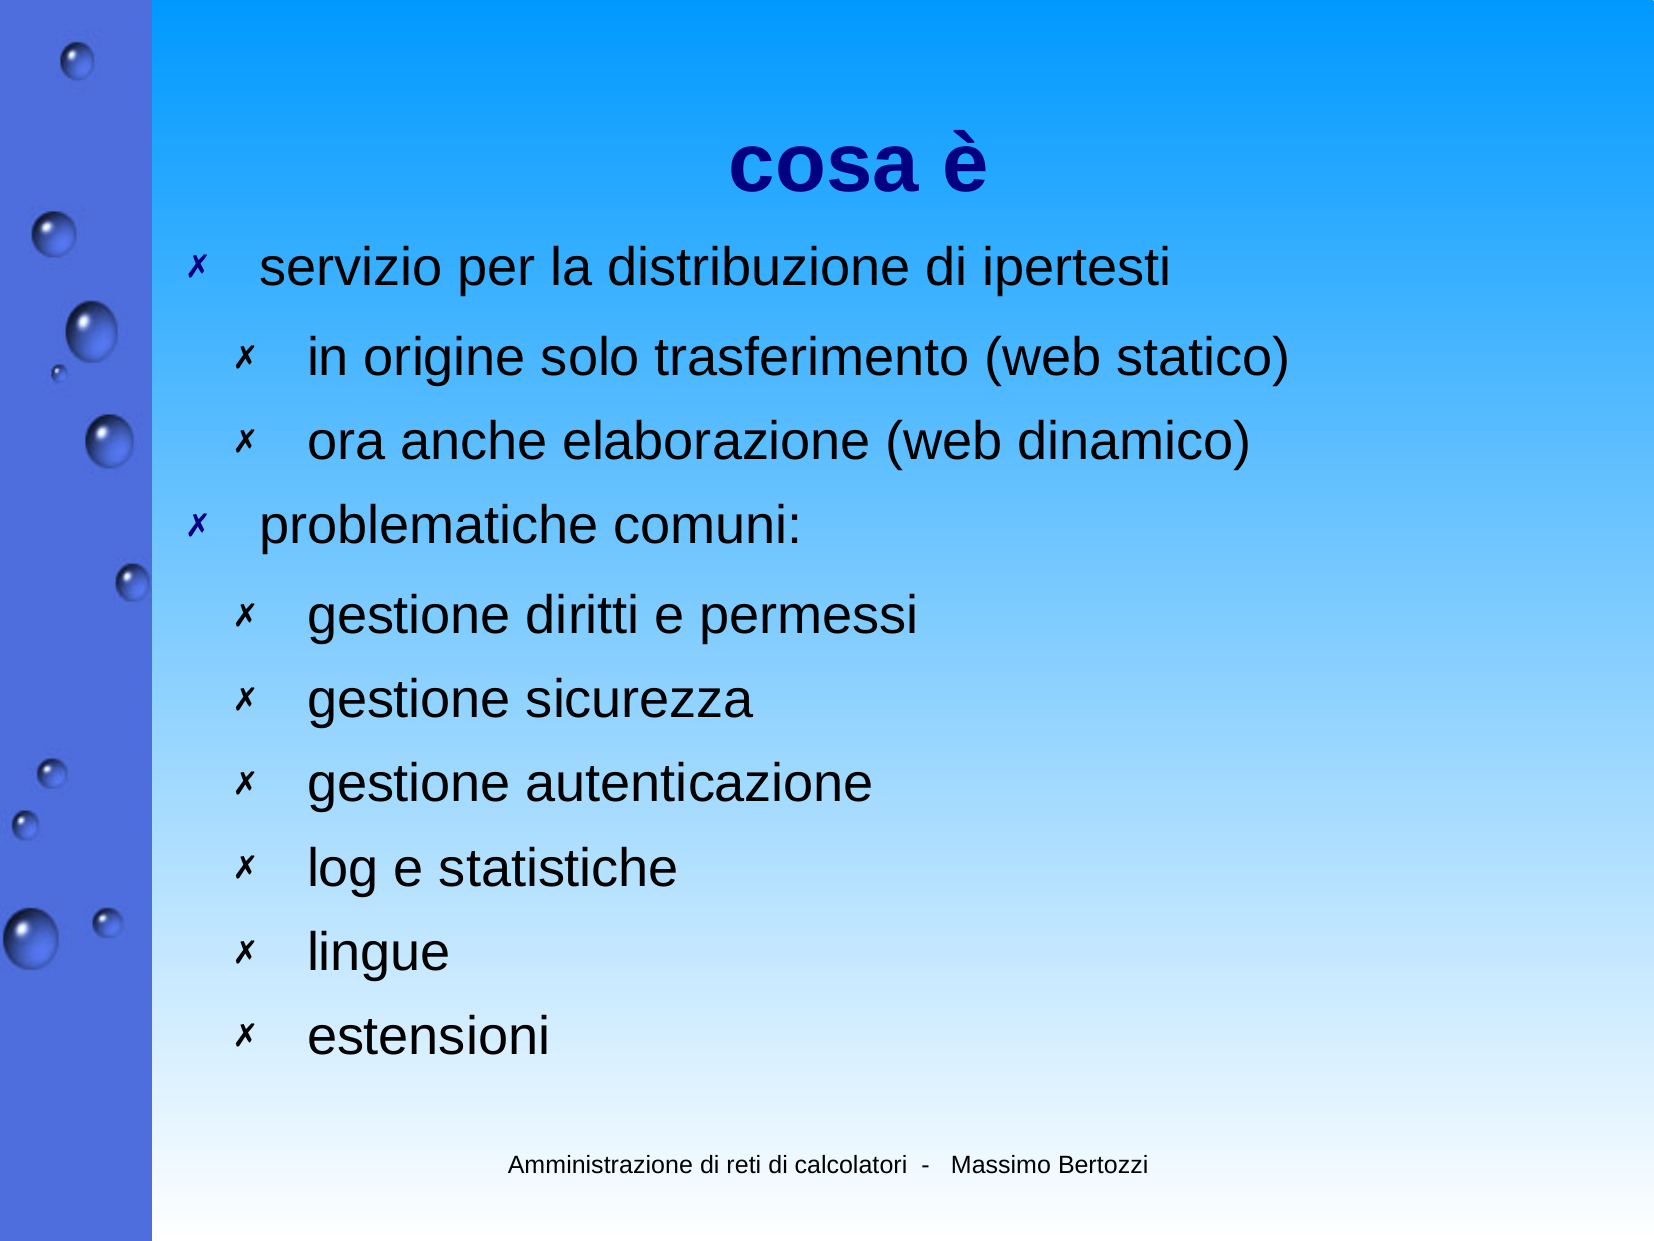

# cosa è
servizio per la distribuzione di ipertesti
in origine solo trasferimento (web statico)
ora anche elaborazione (web dinamico)
problematiche comuni:
gestione diritti e permessi
gestione sicurezza
gestione autenticazione
log e statistiche
lingue
estensioni